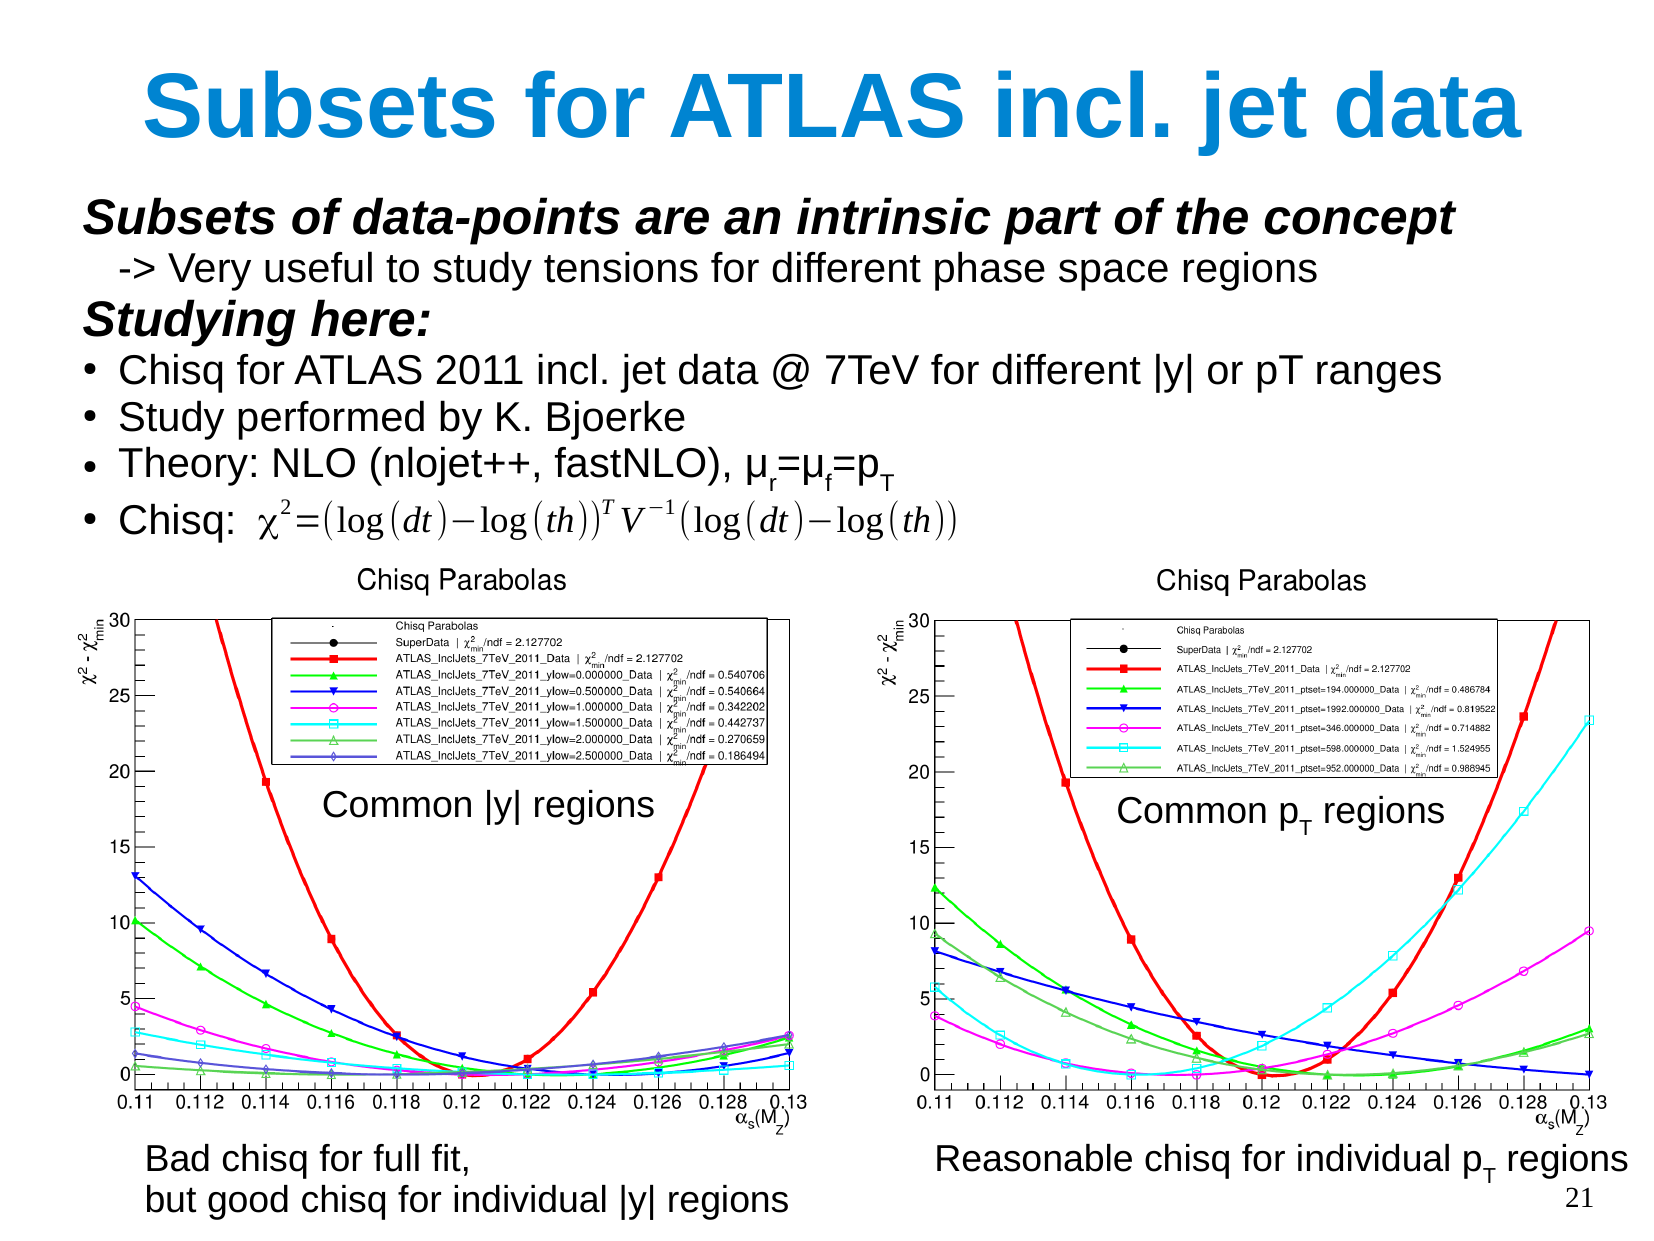

# Subsets for ATLAS incl. jet data
Subsets of data-points are an intrinsic part of the concept
-> Very useful to study tensions for different phase space regions
Studying here:
Chisq for ATLAS 2011 incl. jet data @ 7TeV for different |y| or pT ranges
Study performed by K. Bjoerke
Theory: NLO (nlojet++, fastNLO), μr=μf=pT
Chisq:
Common |y| regions
Common pT regions
Bad chisq for full fit,
but good chisq for individual |y| regions
Reasonable chisq for individual pT regions
21